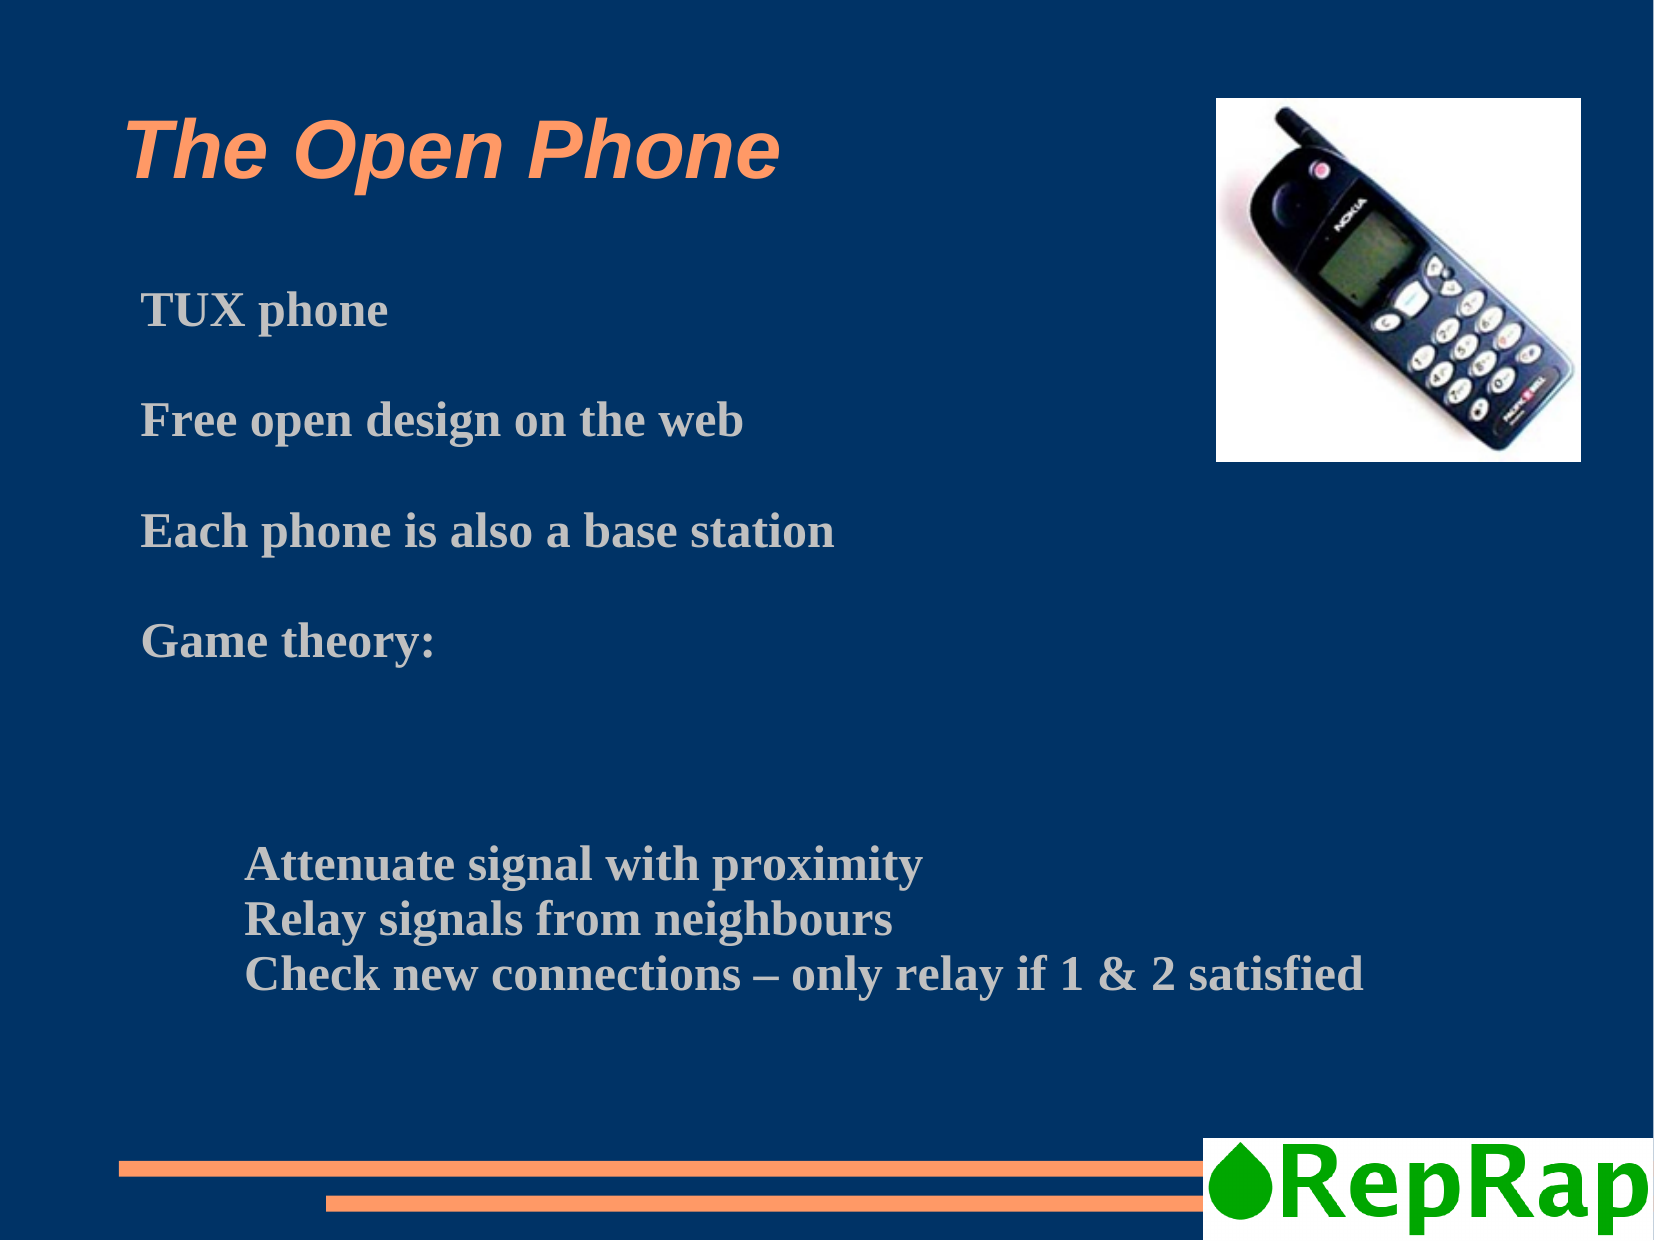

# The Open Phone
 TUX phone
 Free open design on the web
 Each phone is also a base station
 Game theory:
 Attenuate signal with proximity
 Relay signals from neighbours
 Check new connections – only relay if 1 & 2 satisfied